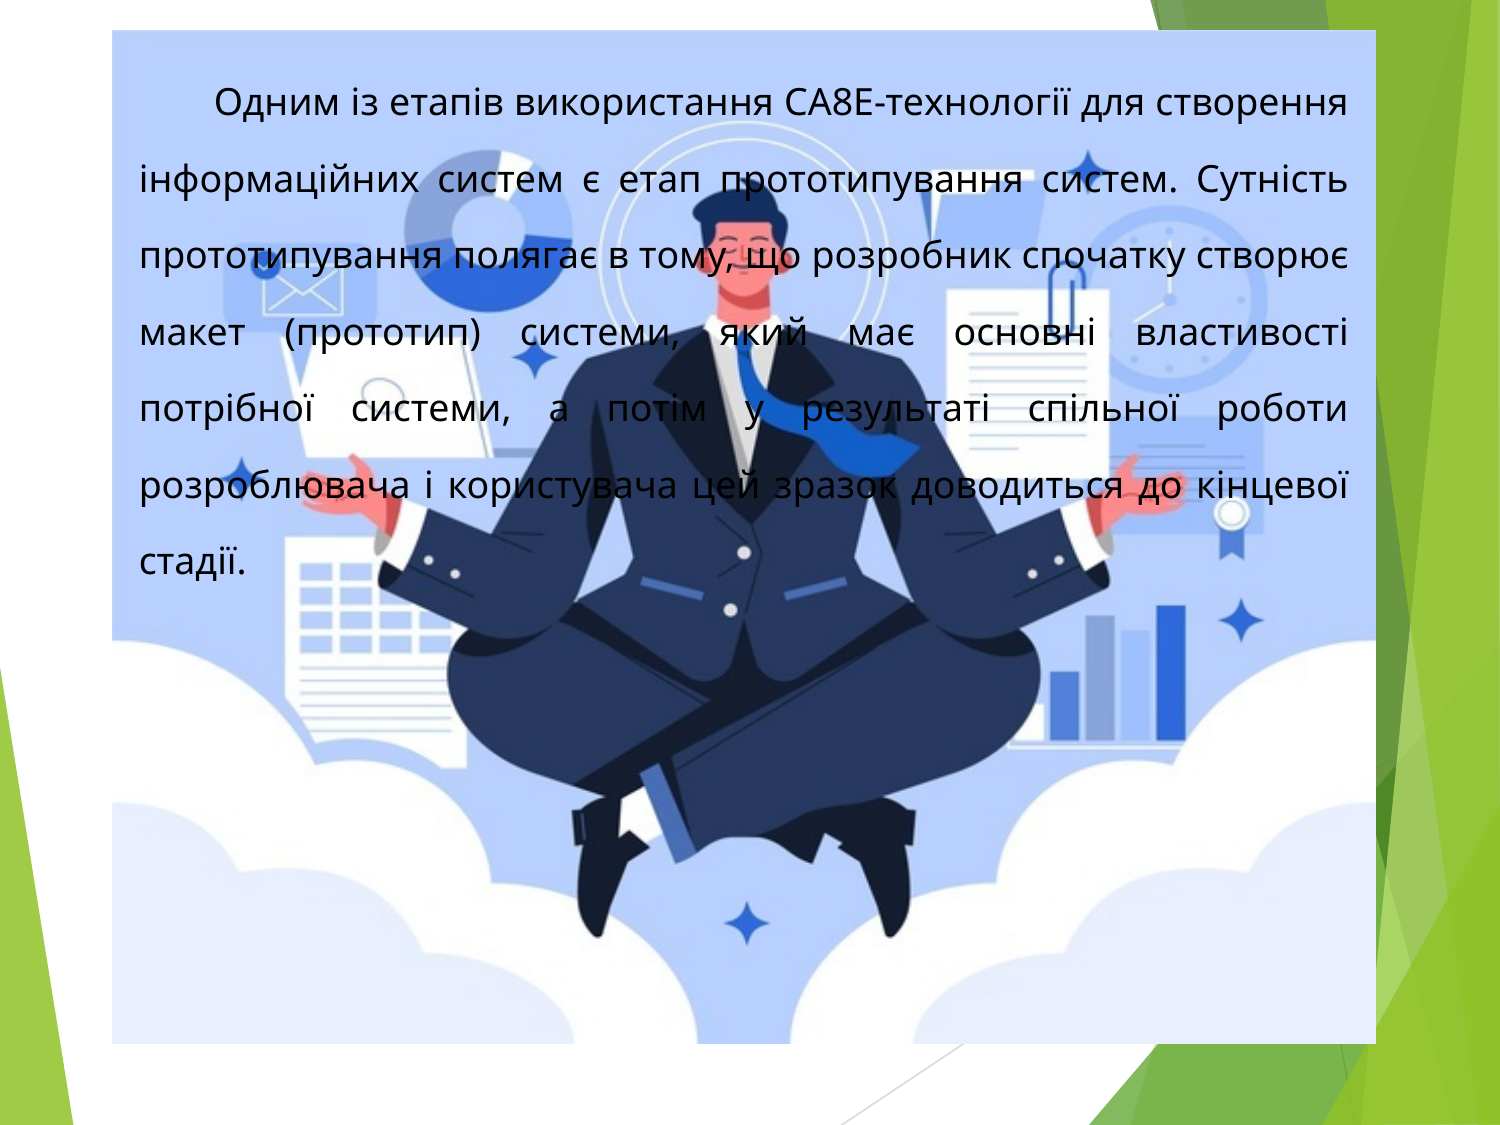

Одним із етапів використання СА8Е-технології для створення інформаційних систем є етап прототипування систем. Сутність прототипування полягає в тому, що розробник спочатку створює макет (прототип) системи, який має основні властивості потрібної системи, а потім у результаті спільної роботи розроблювача і користувача цей зразок доводиться до кінцевої стадії.